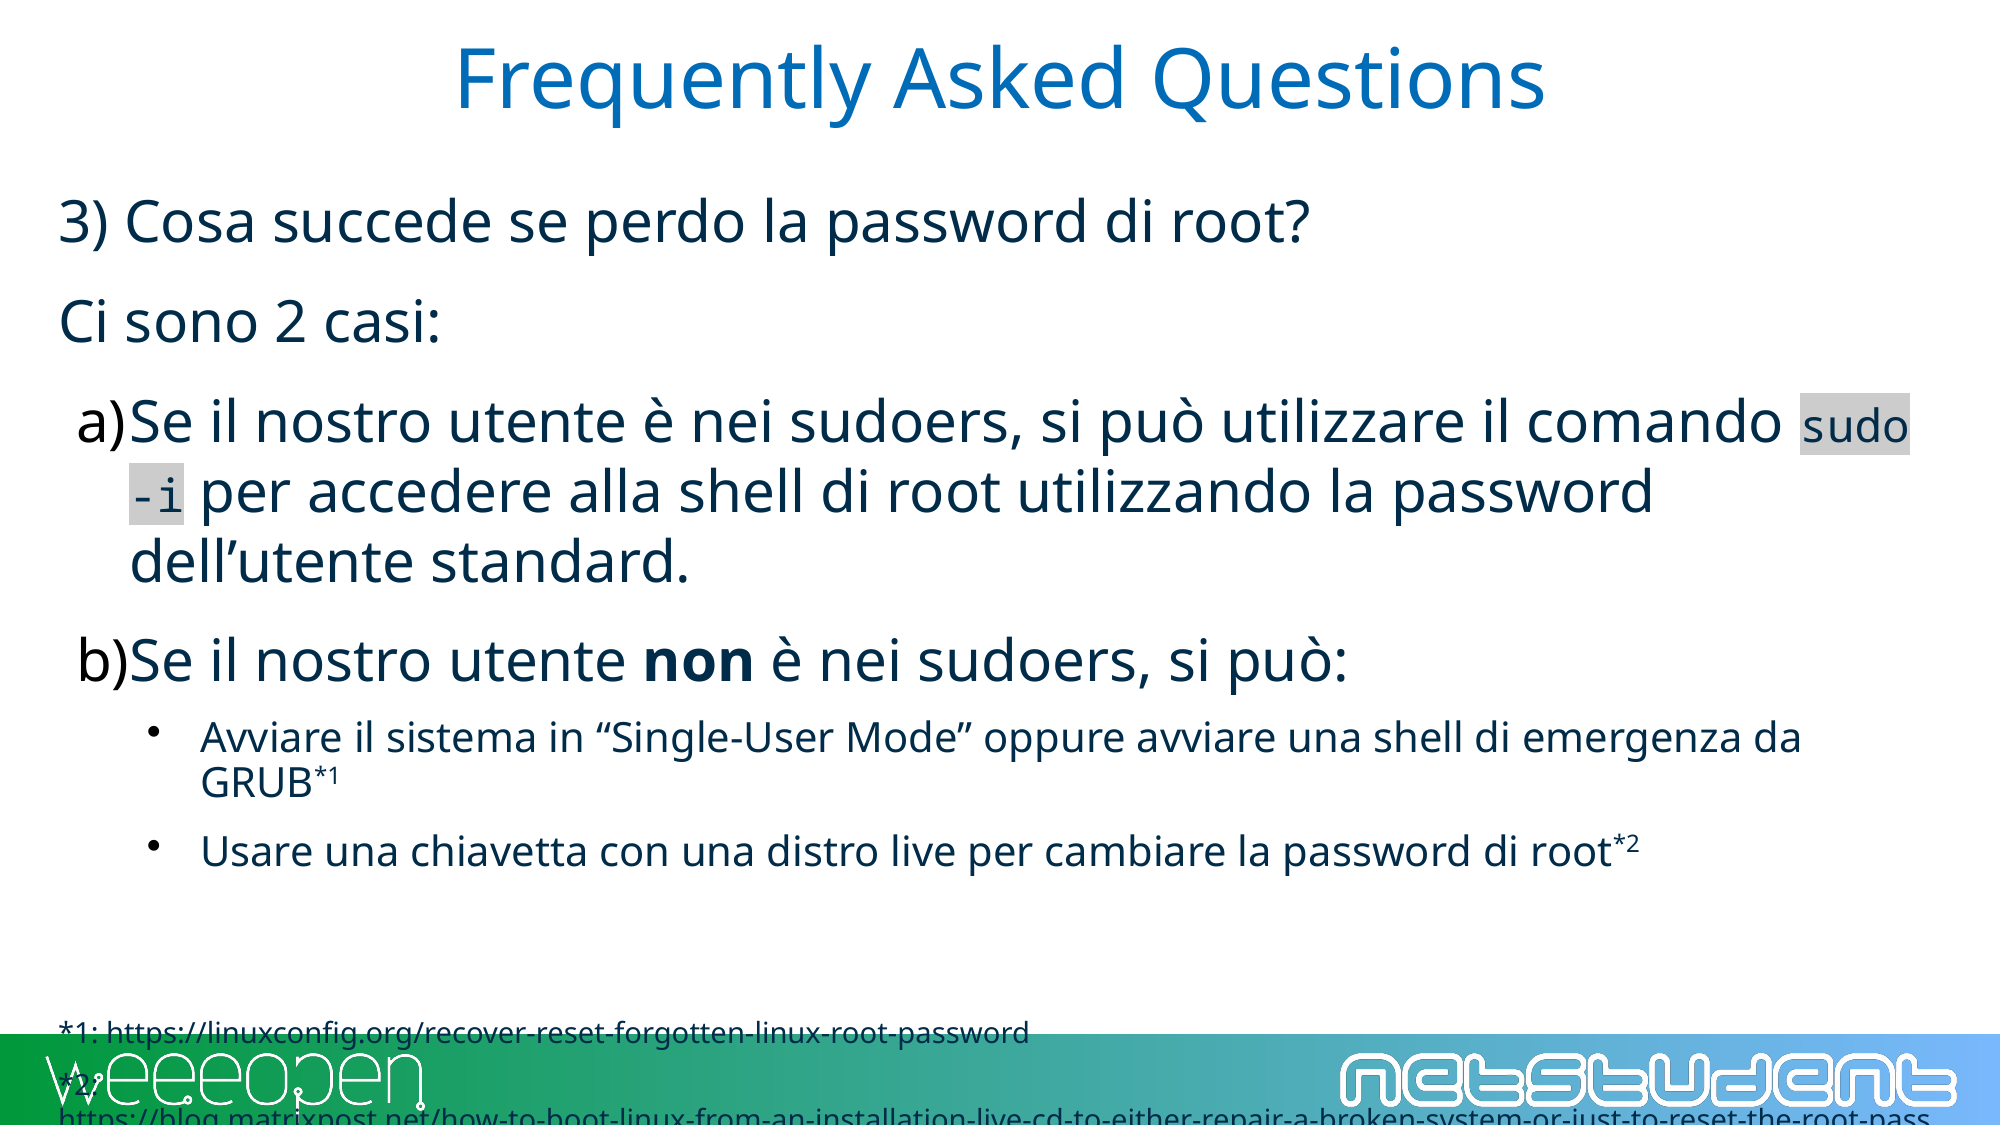

# Frequently Asked Questions
3) Cosa succede se perdo la password di root?
Ci sono 2 casi:
Se il nostro utente è nei sudoers, si può utilizzare il comando sudo -i per accedere alla shell di root utilizzando la password dell’utente standard.
Se il nostro utente non è nei sudoers, si può:
Avviare il sistema in “Single-User Mode” oppure avviare una shell di emergenza da GRUB*1
Usare una chiavetta con una distro live per cambiare la password di root*2
*1: https://linuxconfig.org/recover-reset-forgotten-linux-root-password
*2: https://blog.matrixpost.net/how-to-boot-linux-from-an-installation-live-cd-to-either-repair-a-broken-system-or-just-to-reset-the-root-password/